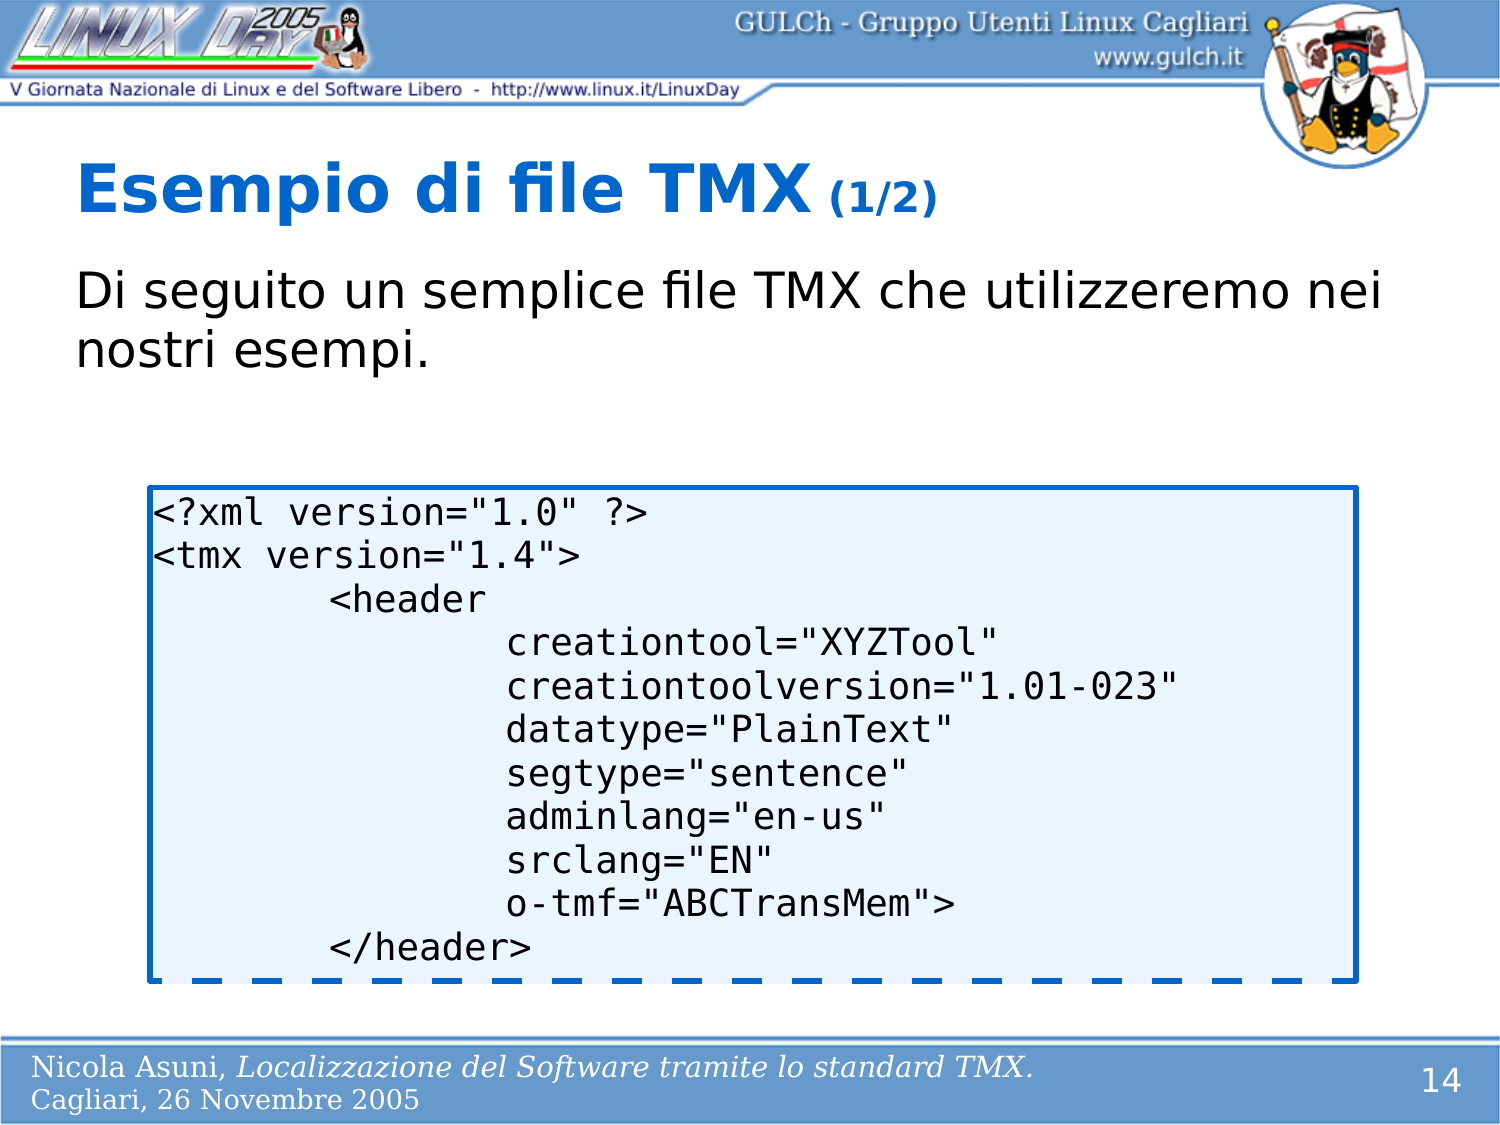

Esempio di file TMX (1/2)
Di seguito un semplice file TMX che utilizzeremo nei nostri esempi.
<?xml version="1.0" ?>
<tmx version="1.4">
	<header
		creationtool="XYZTool"
		creationtoolversion="1.01-023"
		datatype="PlainText"
		segtype="sentence"
		adminlang="en-us"
		srclang="EN"
		o-tmf="ABCTransMem">
	</header>